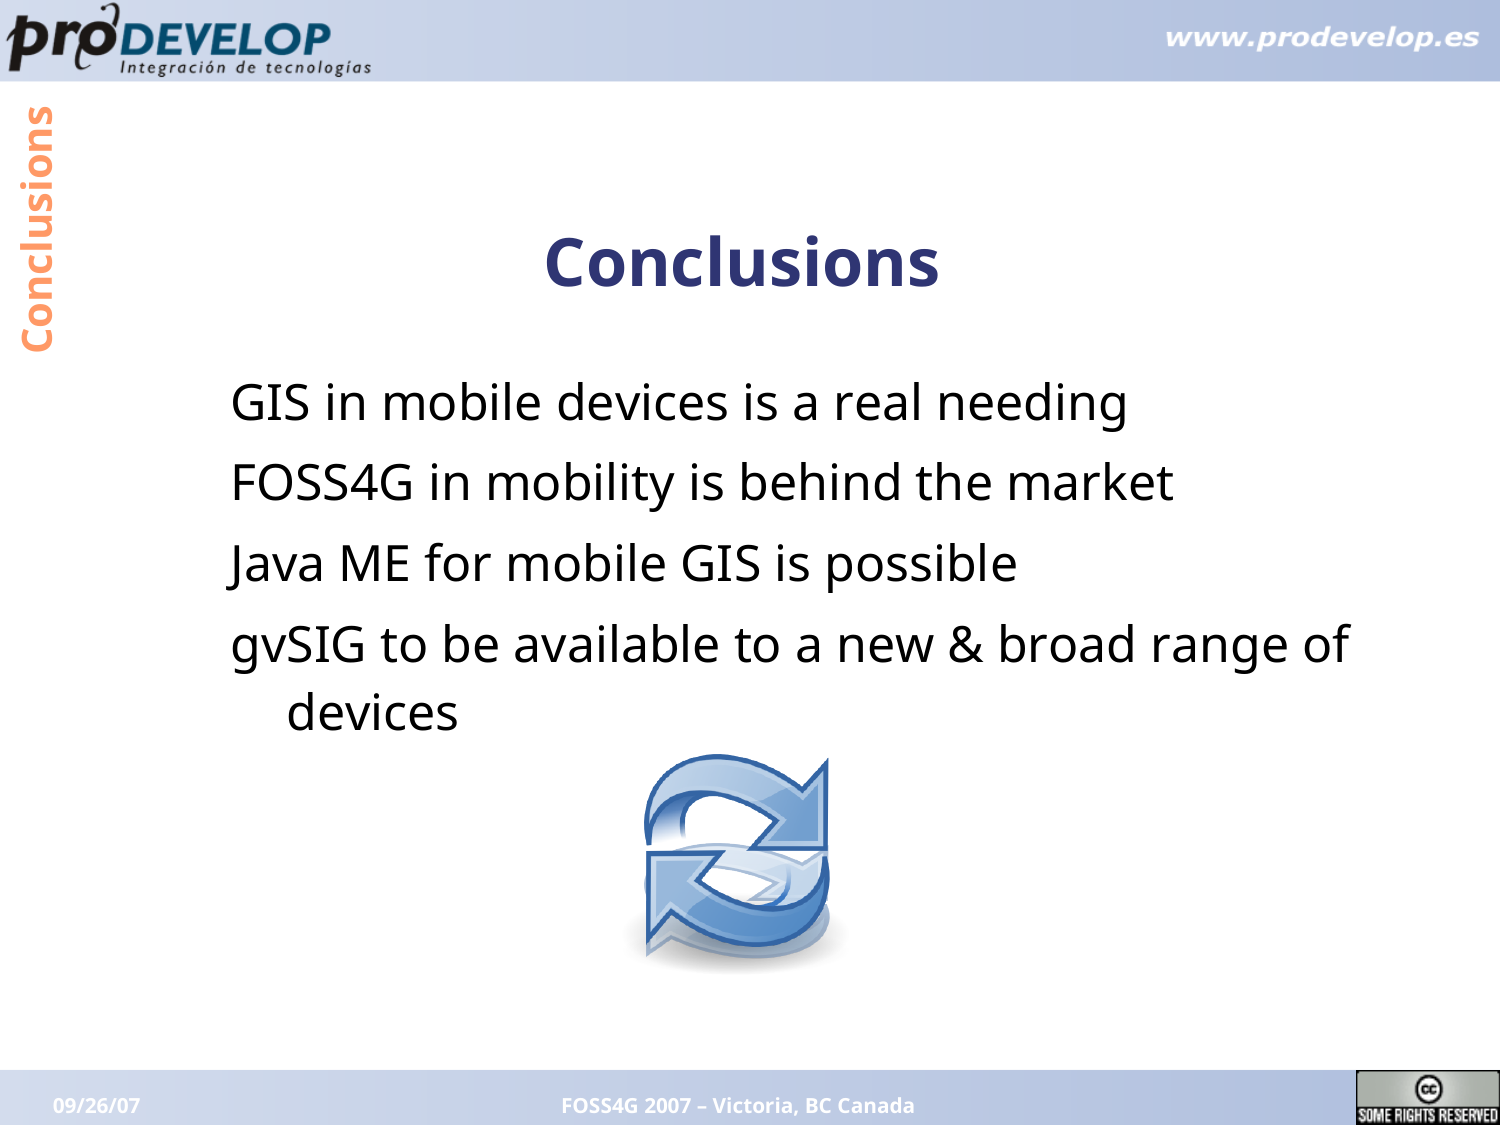

# Conclusions
Conclusions
GIS in mobile devices is a real needing
FOSS4G in mobility is behind the market
Java ME for mobile GIS is possible
gvSIG to be available to a new & broad range of devices
25/10/2006
23
Plan Difusión Interna gvSIG v. 2.0